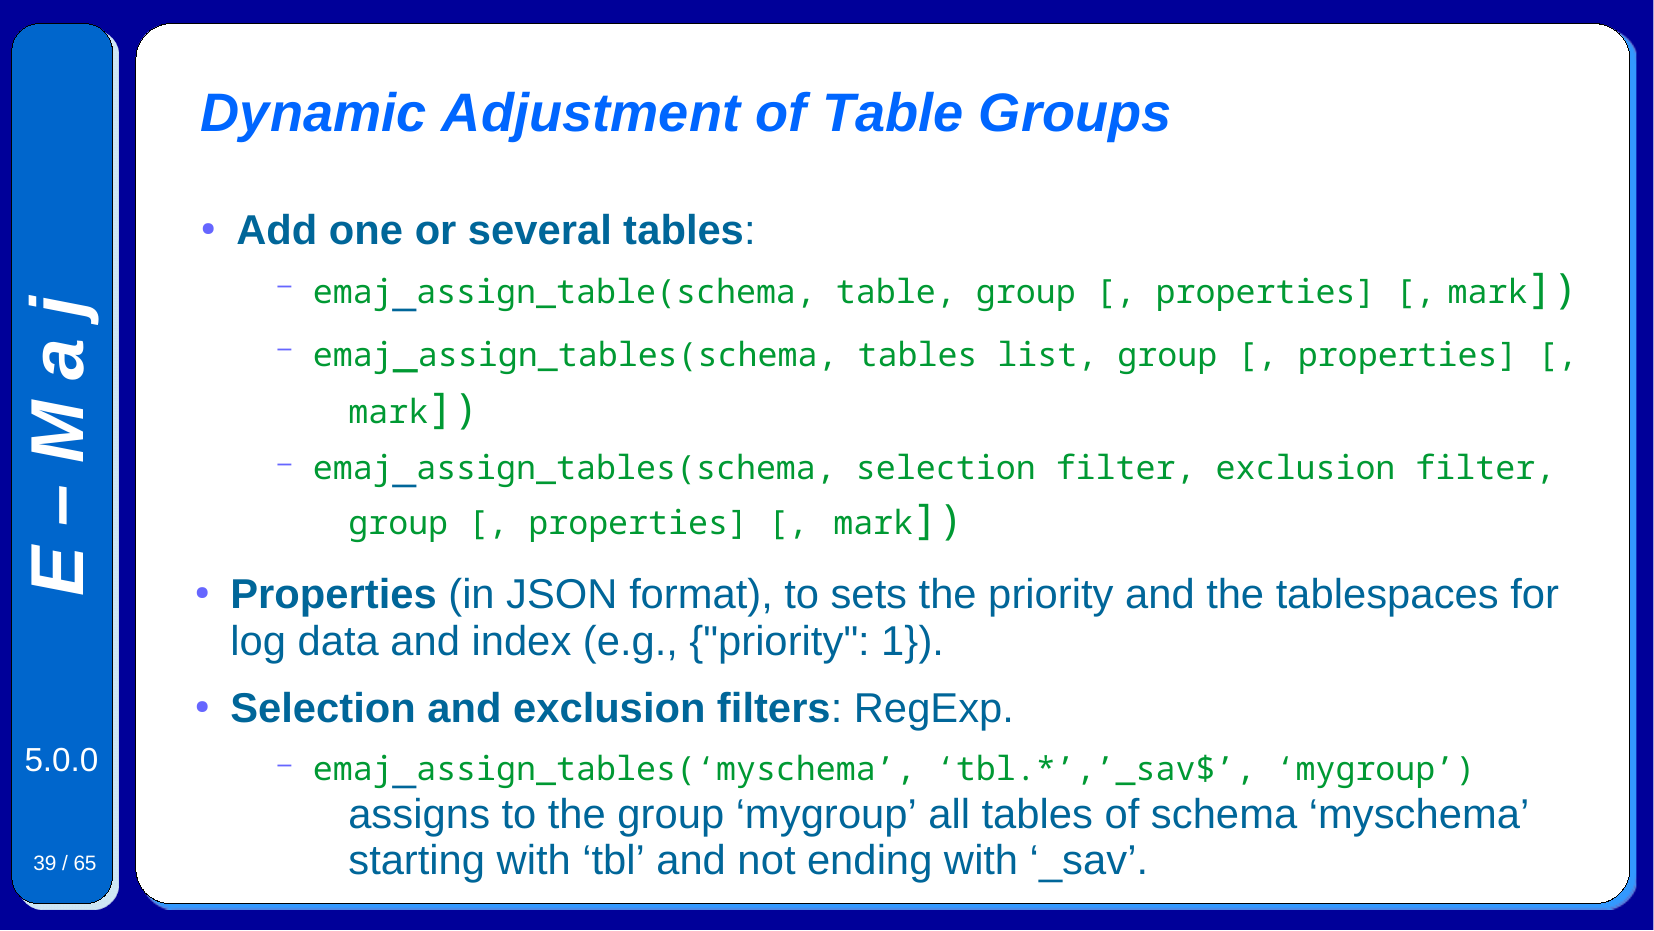

# Dynamic Adjustment of Table Groups
Add one or several tables:
emaj_assign_table(schema, table, group [, properties] [, mark])
emaj_assign_tables(schema, tables list, group [, properties] [, mark])
emaj_assign_tables(schema, selection filter, exclusion filter, group [, properties] [, mark])
Properties (in JSON format), to sets the priority and the tablespaces for log data and index (e.g., {"priority": 1}).
Selection and exclusion filters: RegExp.
emaj_assign_tables(‘myschema’, ‘tbl.*’,’_sav$’, ‘mygroup’)
assigns to the group ‘mygroup’ all tables of schema ‘myschema’ starting with ‘tbl’ and not ending with ‘_sav’.